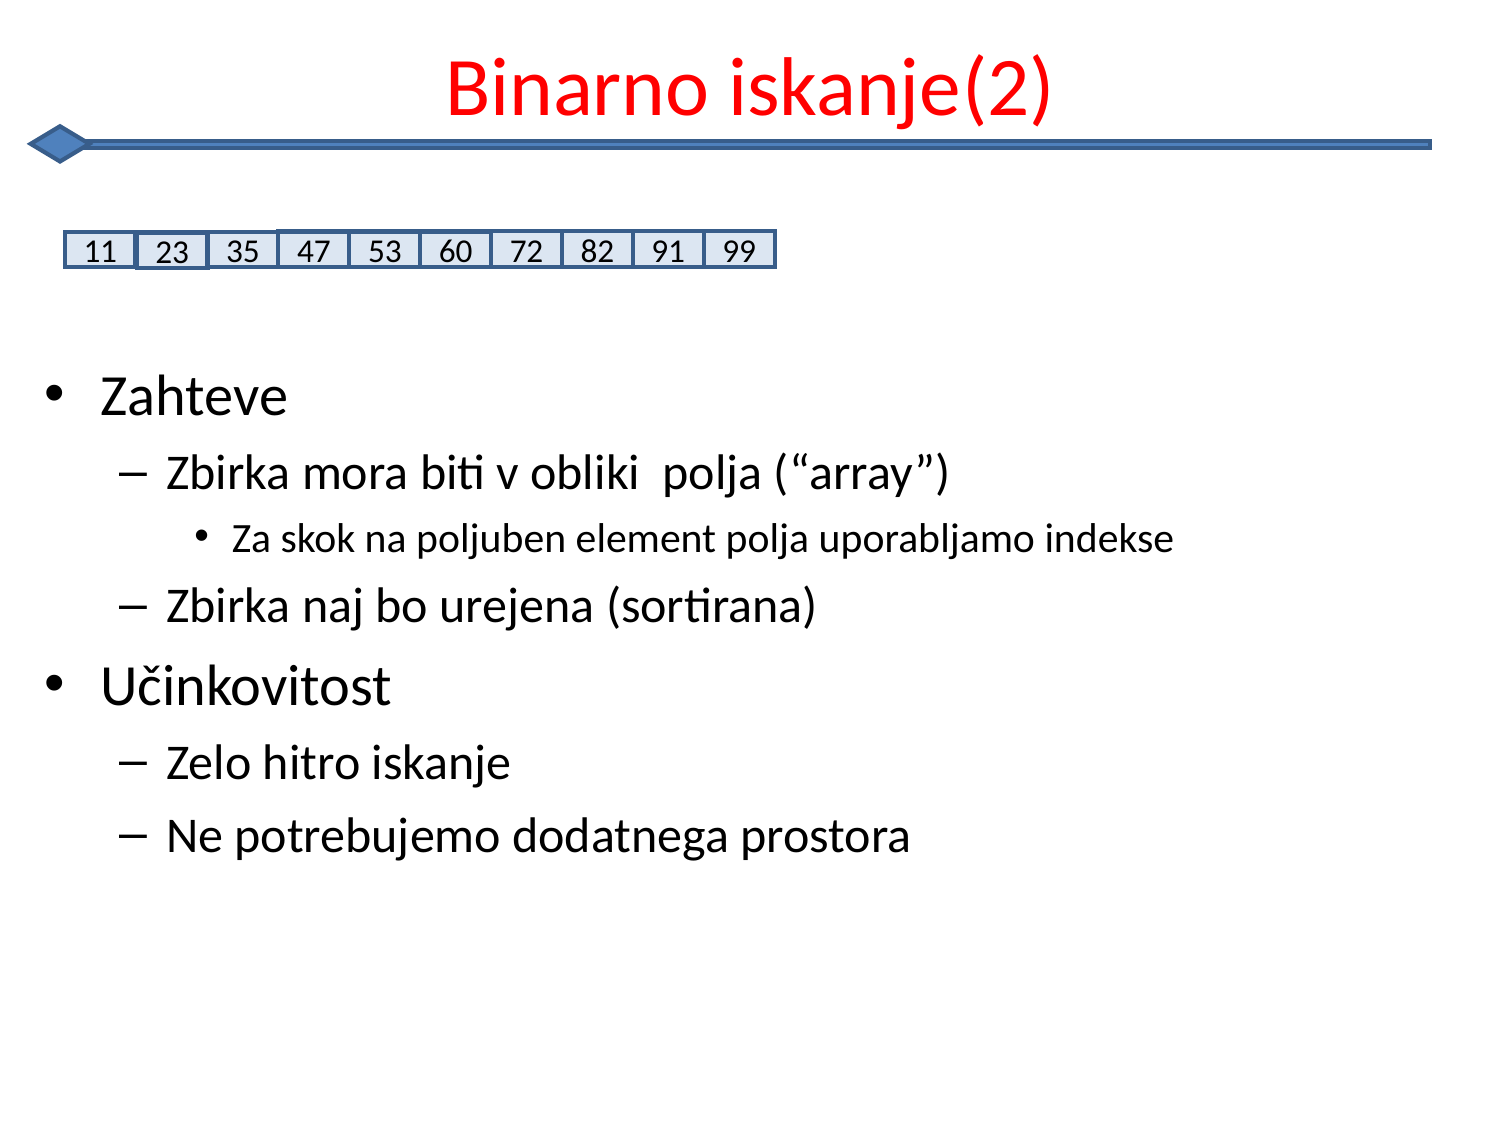

# Binarno iskanje(2)
72
82
91
99
47
53
60
11
35
23
Zahteve
Zbirka mora biti v obliki polja (“array”)
Za skok na poljuben element polja uporabljamo indekse
Zbirka naj bo urejena (sortirana)
Učinkovitost
Zelo hitro iskanje
Ne potrebujemo dodatnega prostora